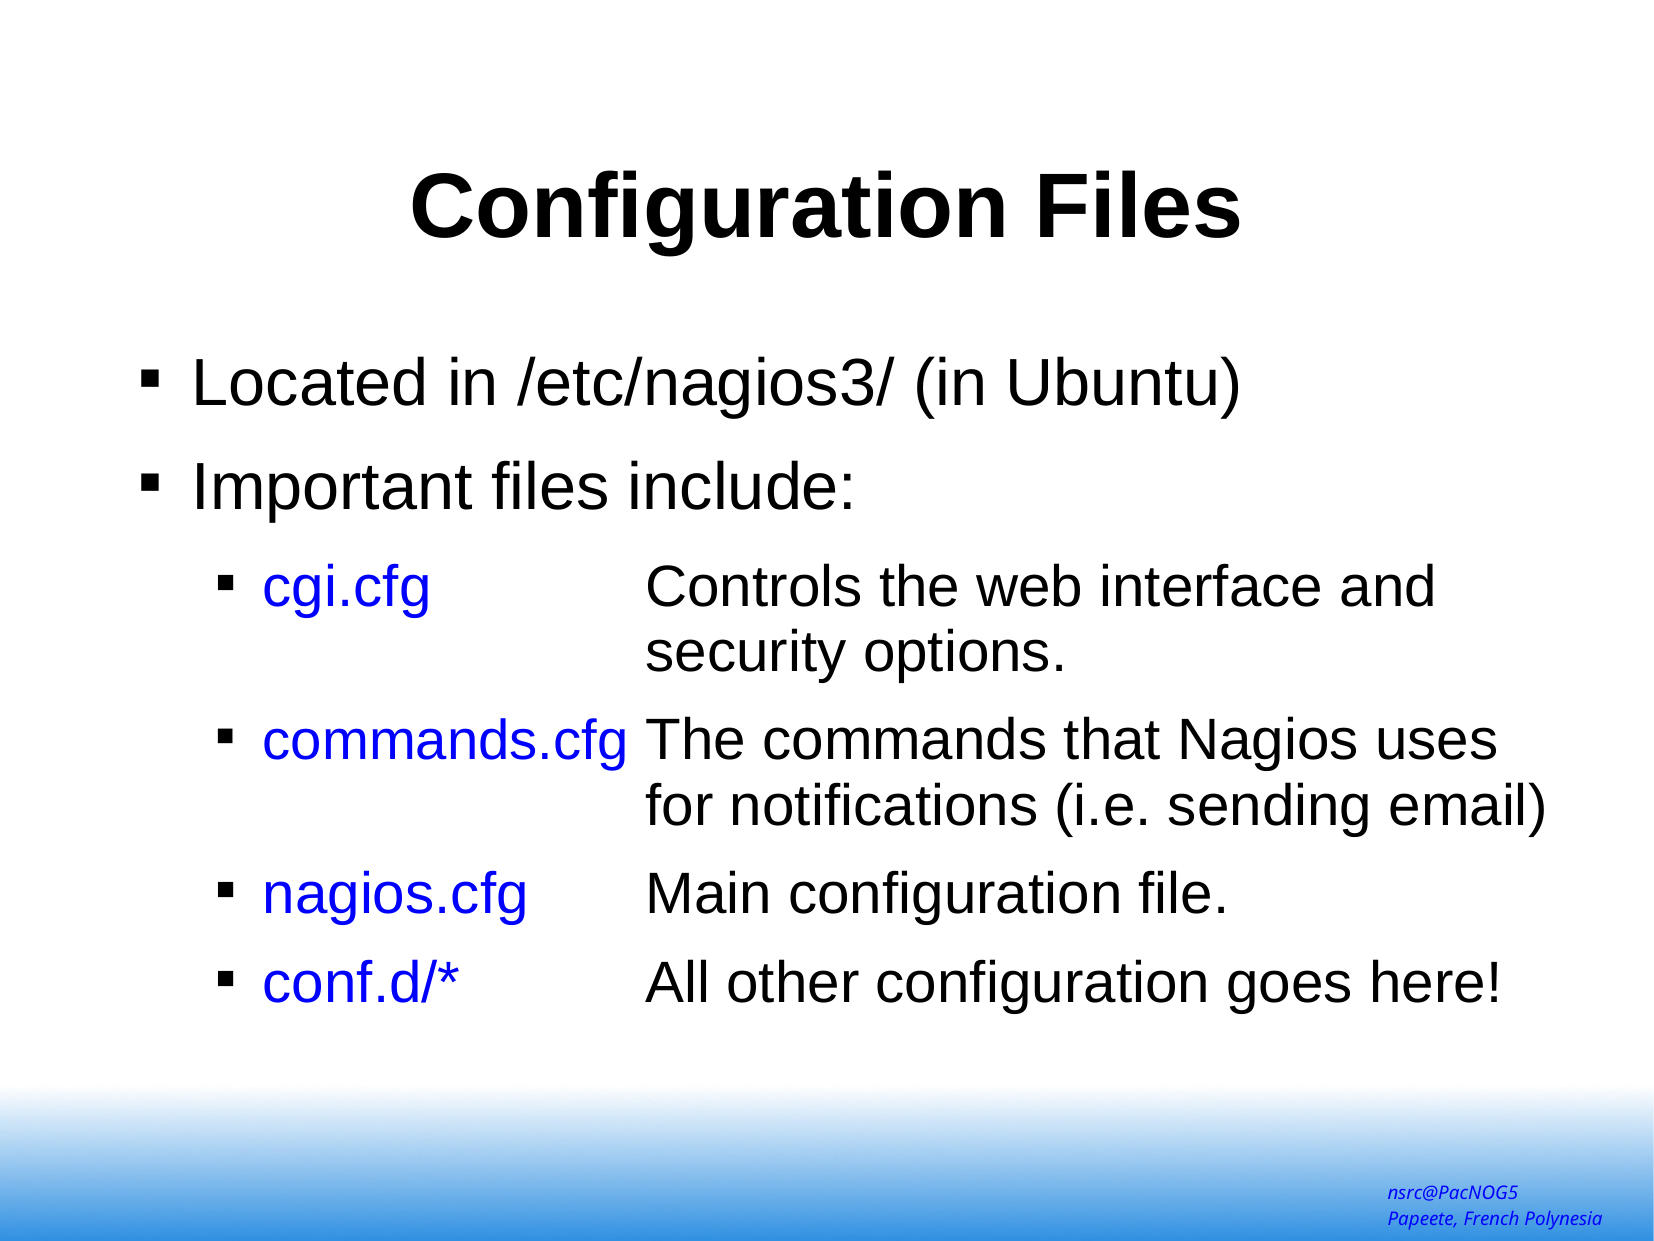

# Configuration Files
Located in /etc/nagios3/ (in Ubuntu)
Important files include:
cgi.cfg			Controls the web interface and
						security options.
commands.cfg	The commands that Nagios uses
						for notifications (i.e. sending email)
nagios.cfg		Main configuration file.
conf.d/*			All other configuration goes here!